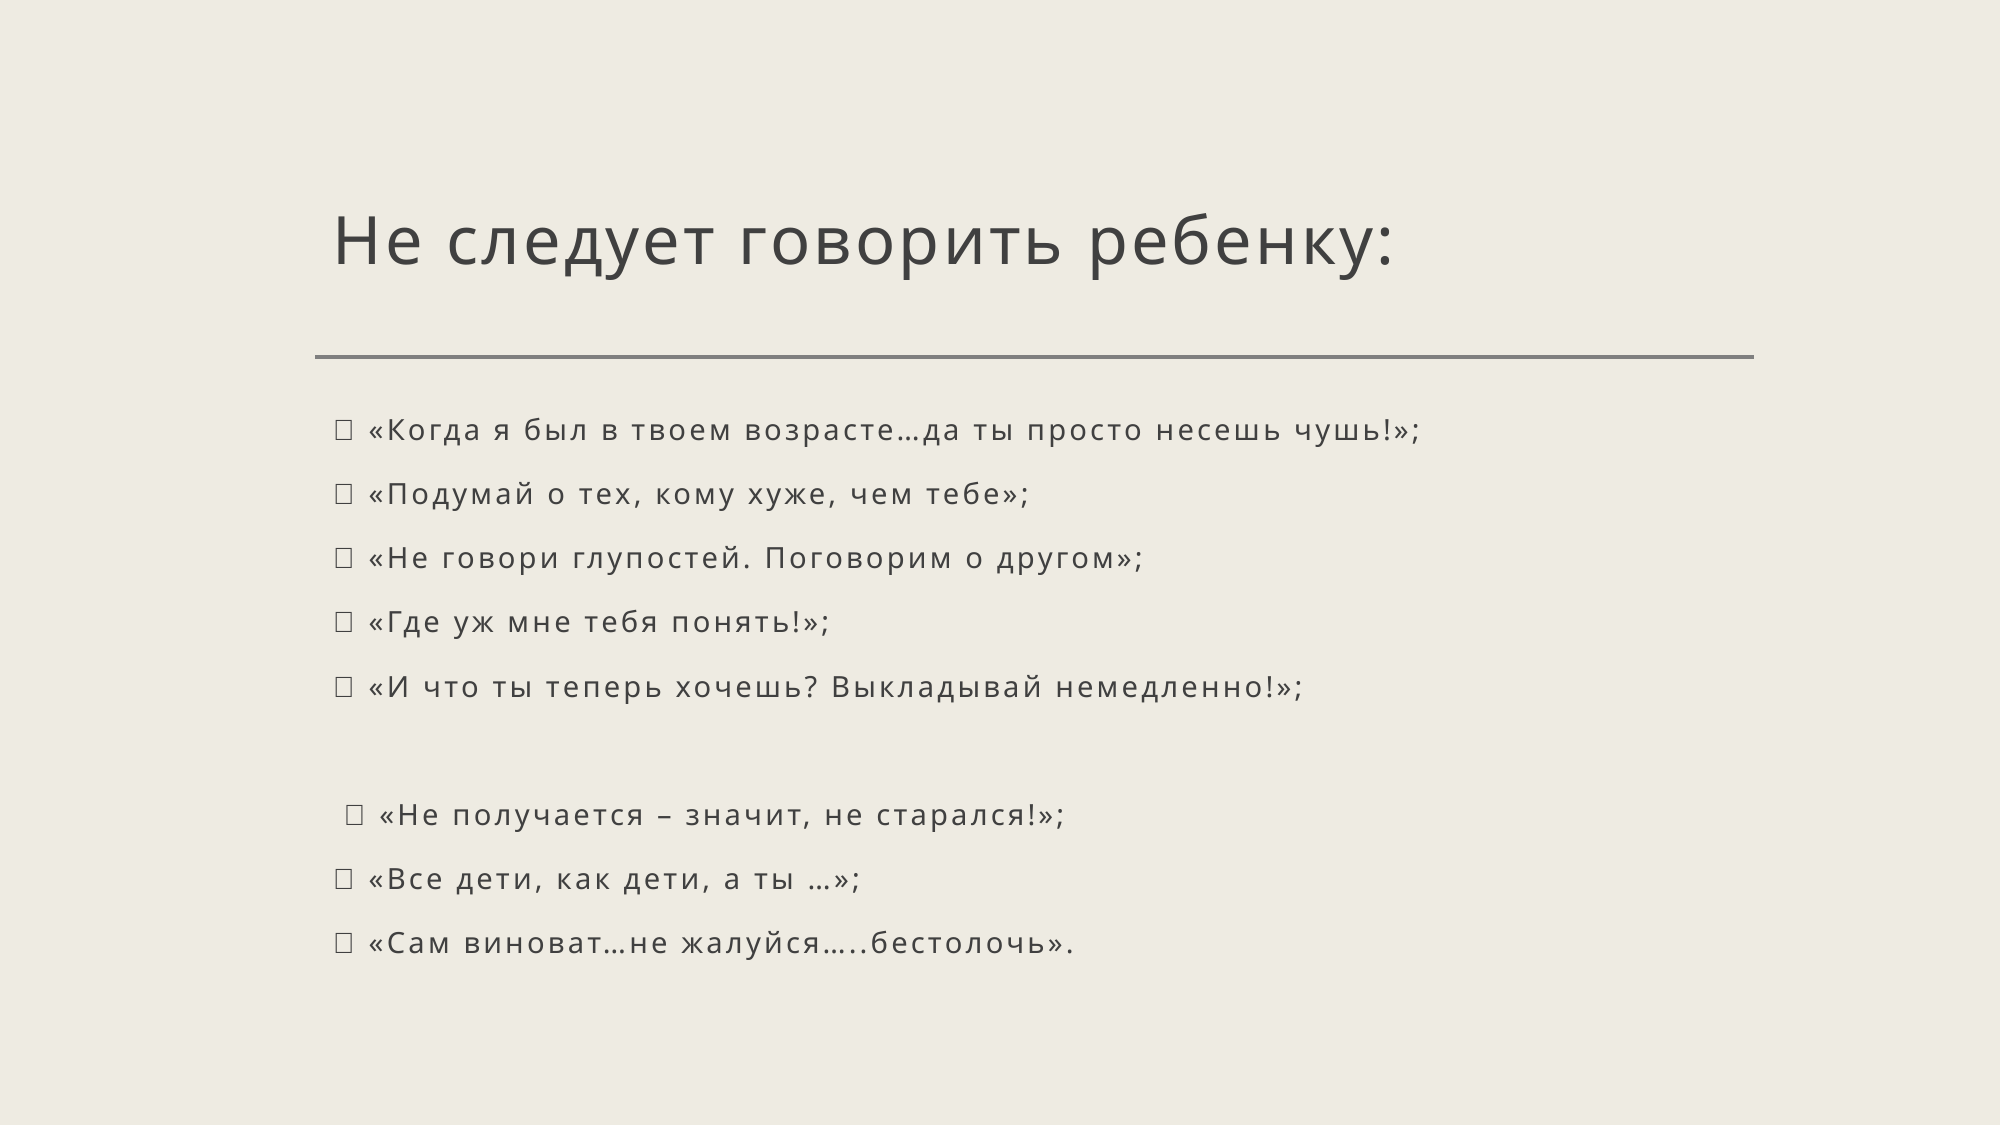

# Не следует говорить ребенку:
 «Когда я был в твоем возрасте…да ты просто несешь чушь!»;
 «Подумай о тех, кому хуже, чем тебе»;
 «Не говори глупостей. Поговорим о другом»;
 «Где уж мне тебя понять!»;
 «И что ты теперь хочешь? Выкладывай немедленно!»;
  «Не получается – значит, не старался!»;
 «Все дети, как дети, а ты …»;
 «Сам виноват…не жалуйся…..бестолочь».